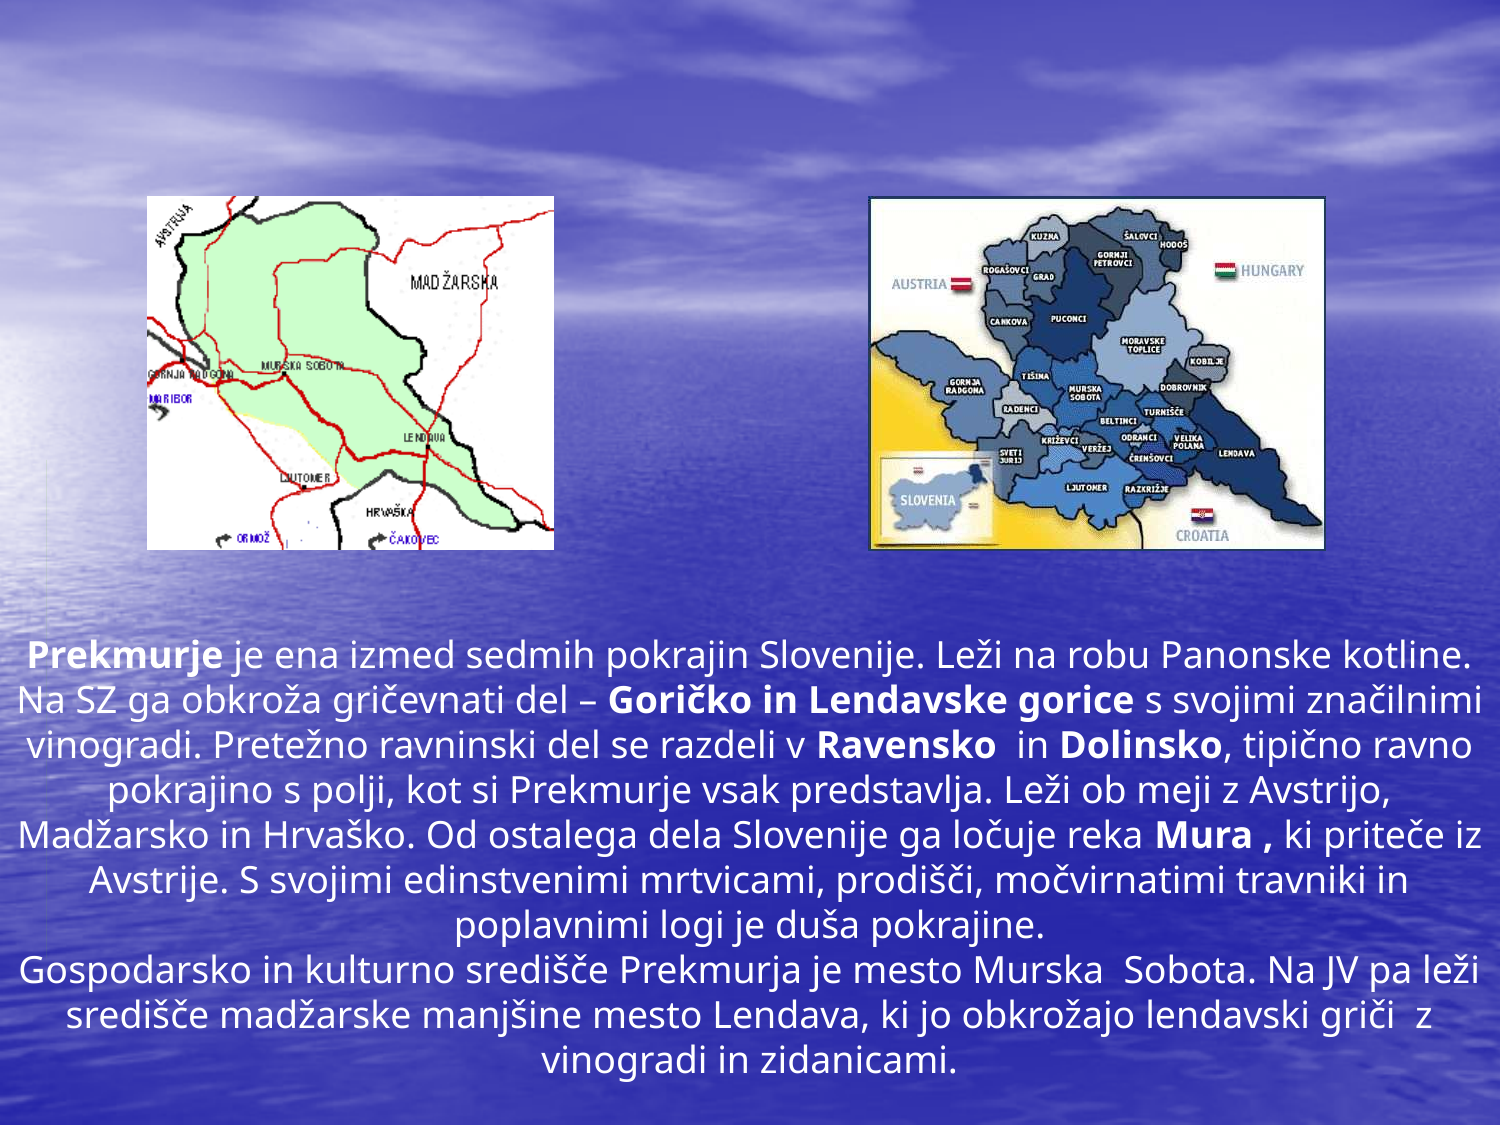

Prekmurje je ena izmed sedmih pokrajin Slovenije. Leži na robu Panonske kotline. Na SZ ga obkroža gričevnati del – Goričko in Lendavske gorice s svojimi značilnimi vinogradi. Pretežno ravninski del se razdeli v Ravensko in Dolinsko, tipično ravno pokrajino s polji, kot si Prekmurje vsak predstavlja. Leži ob meji z Avstrijo, Madžarsko in Hrvaško. Od ostalega dela Slovenije ga ločuje reka Mura , ki priteče iz Avstrije. S svojimi edinstvenimi mrtvicami, prodišči, močvirnatimi travniki in poplavnimi logi je duša pokrajine.
Gospodarsko in kulturno središče Prekmurja je mesto Murska Sobota. Na JV pa leži središče madžarske manjšine mesto Lendava, ki jo obkrožajo lendavski griči z vinogradi in zidanicami.